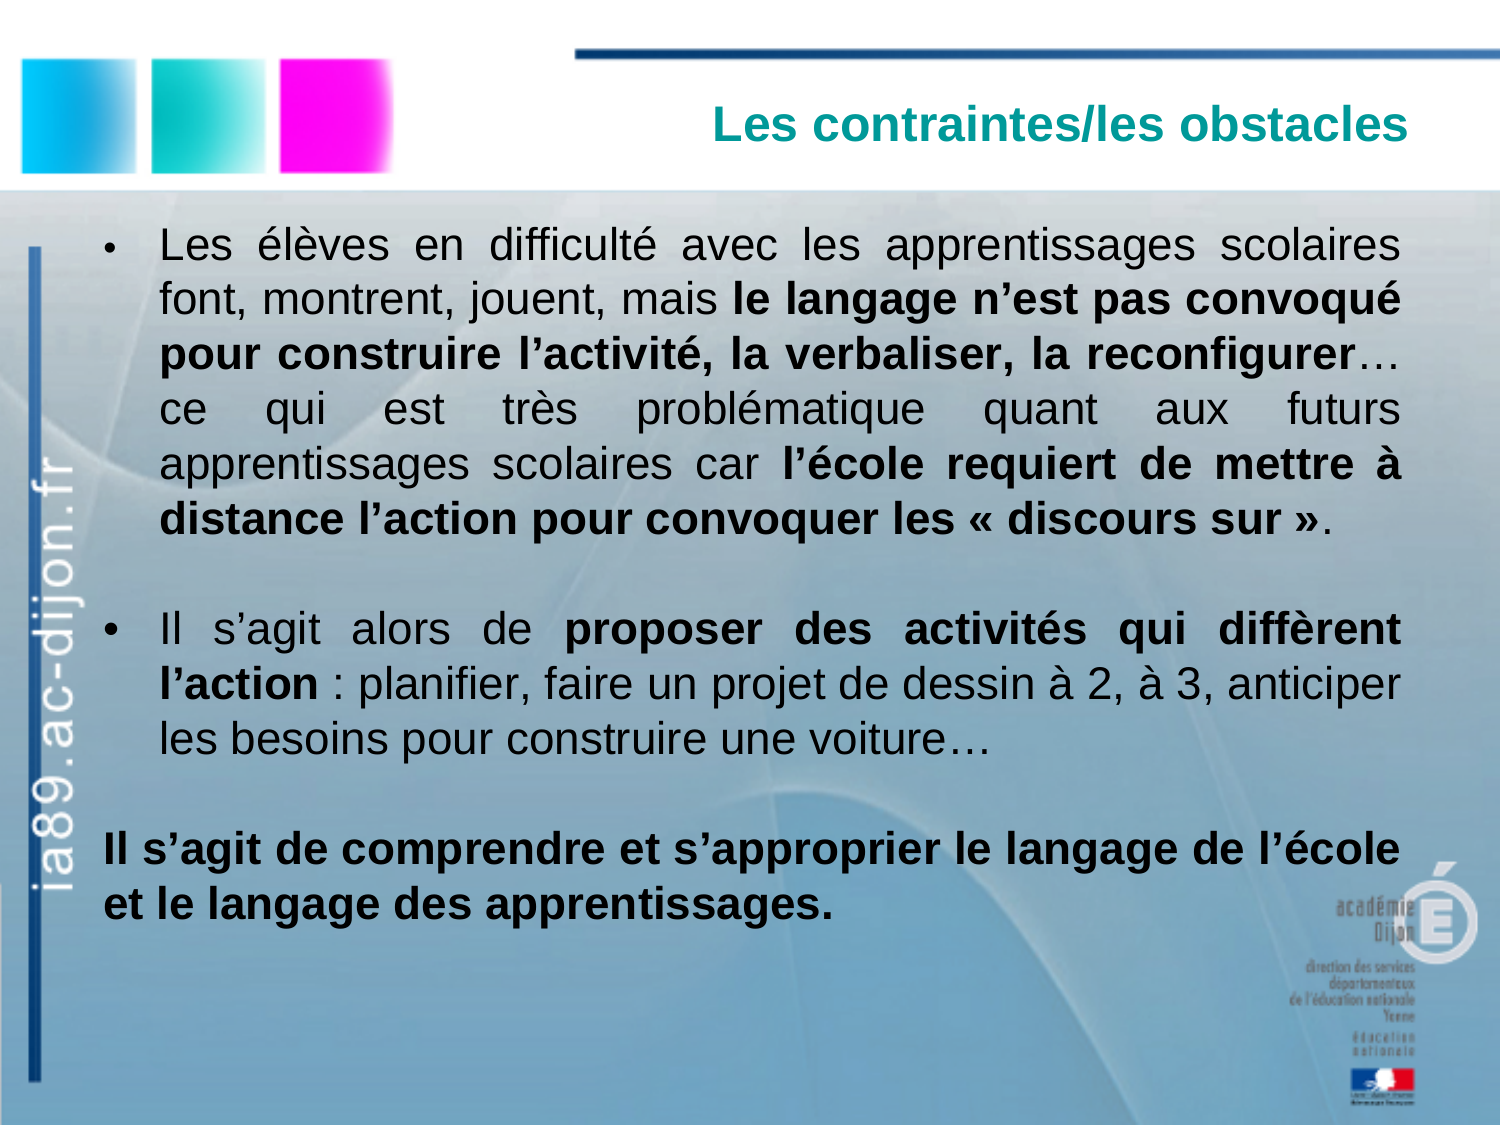

# Les contraintes/les obstacles
•	Les élèves en difficulté avec les apprentissages scolaires font, montrent, jouent, mais le langage n’est pas convoqué pour construire l’activité, la verbaliser, la reconfigurer… ce qui est très problématique quant aux futurs apprentissages scolaires car l’école requiert de mettre à distance l’action pour convoquer les « discours sur ».
•	Il s’agit alors de proposer des activités qui diffèrent l’action : planifier, faire un projet de dessin à 2, à 3, anticiper les besoins pour construire une voiture…
Il s’agit de comprendre et s’approprier le langage de l’école et le langage des apprentissages.